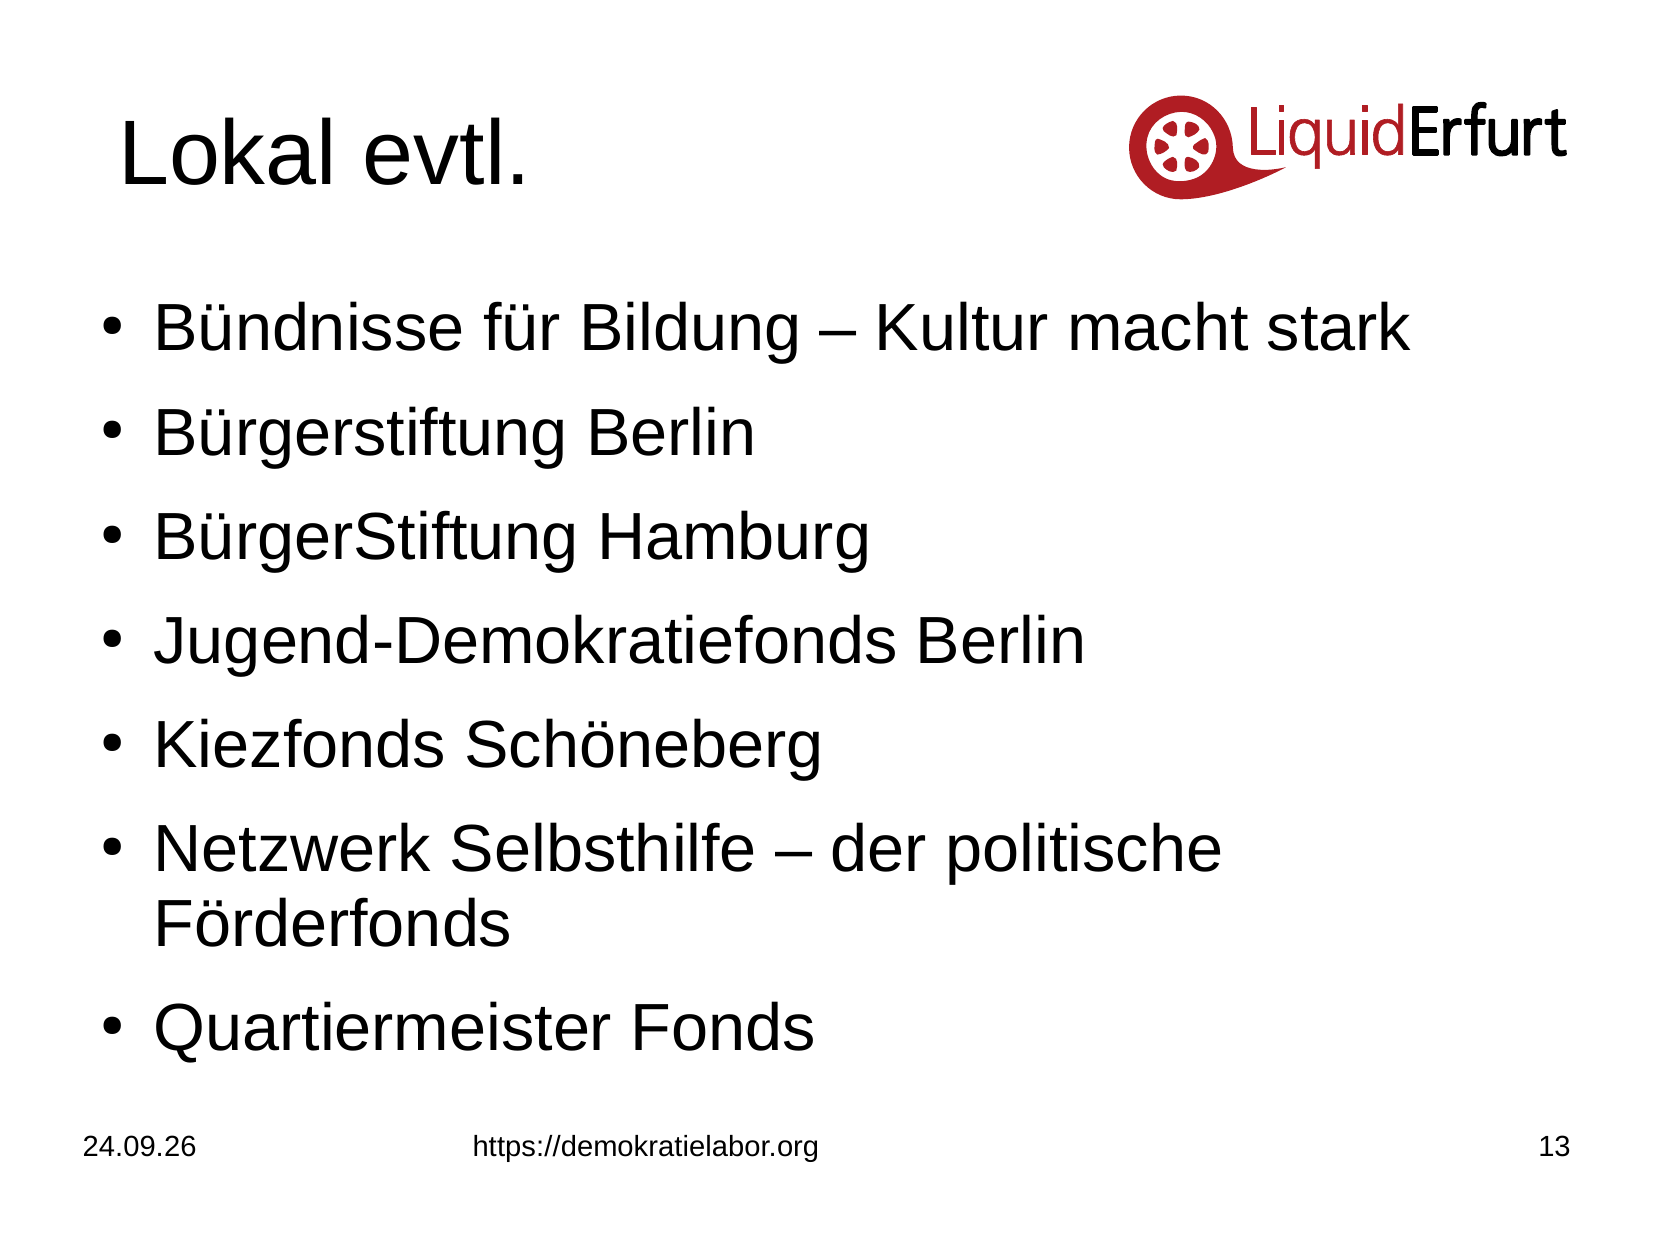

# Lokal evtl.
Bündnisse für Bildung – Kultur macht stark
Bürgerstiftung Berlin
BürgerStiftung Hamburg
Jugend-Demokratiefonds Berlin
Kiezfonds Schöneberg
Netzwerk Selbsthilfe – der politische Förderfonds
Quartiermeister Fonds
https://demokratielabor.org
13